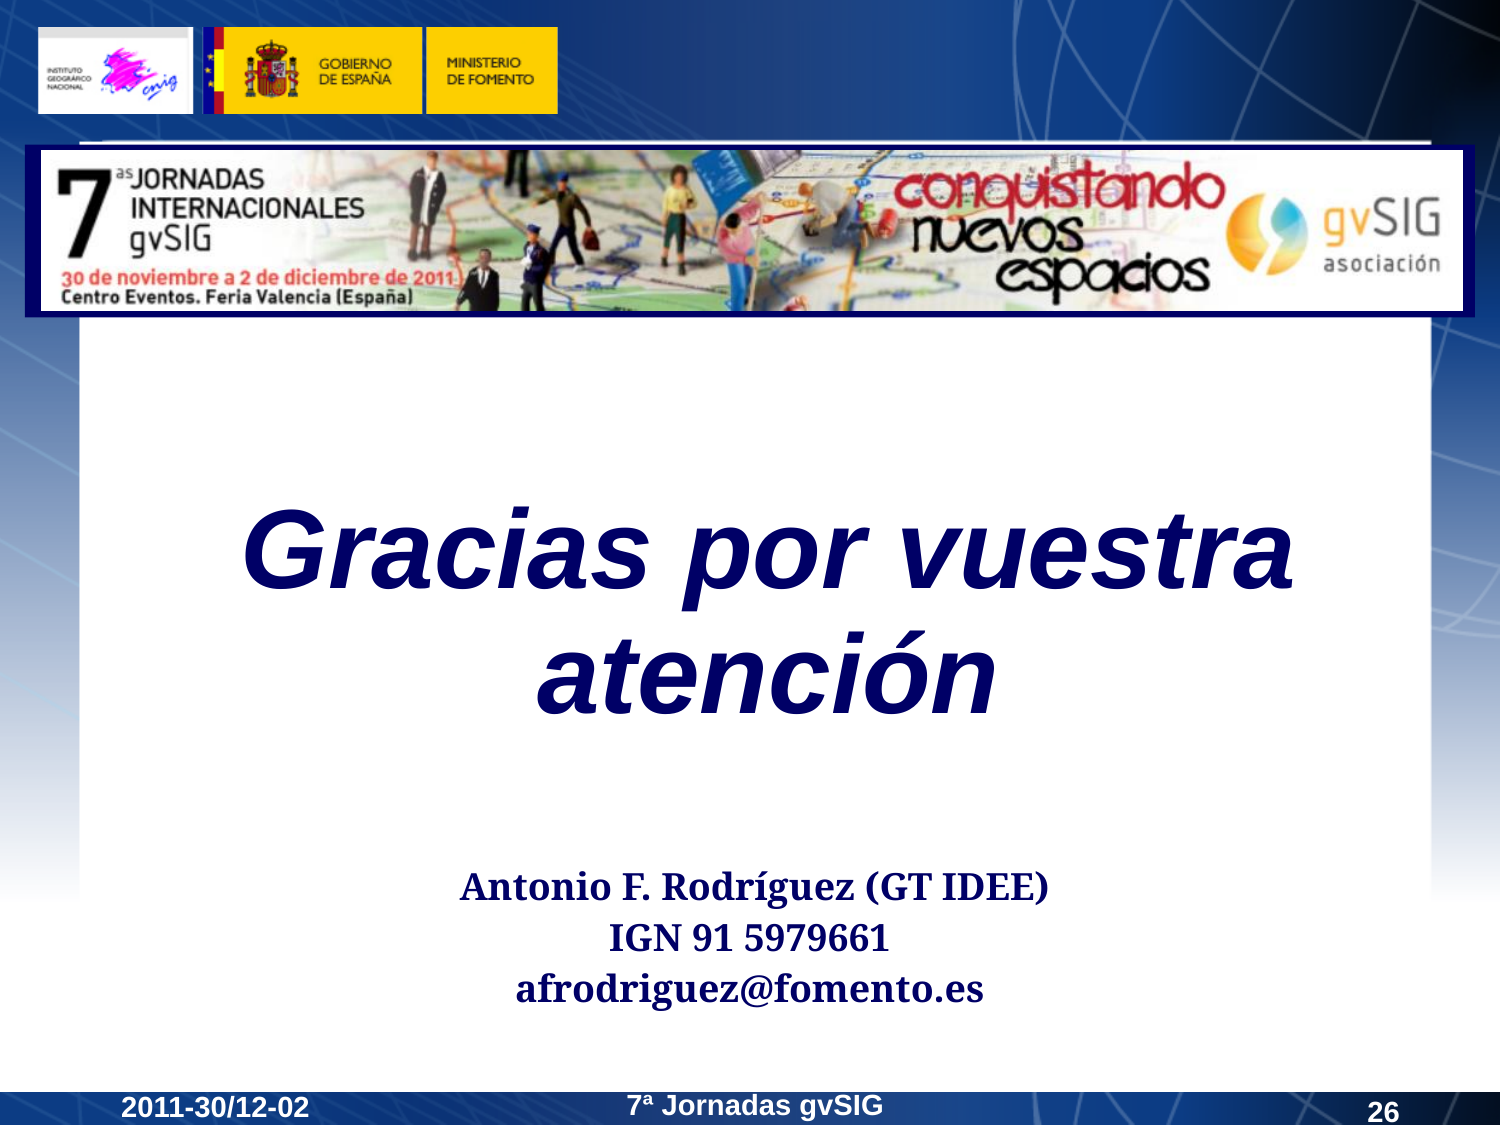

Antonio F. Rodríguez (GT IDEE)
IGN 91 5979661
afrodriguez@fomento.es